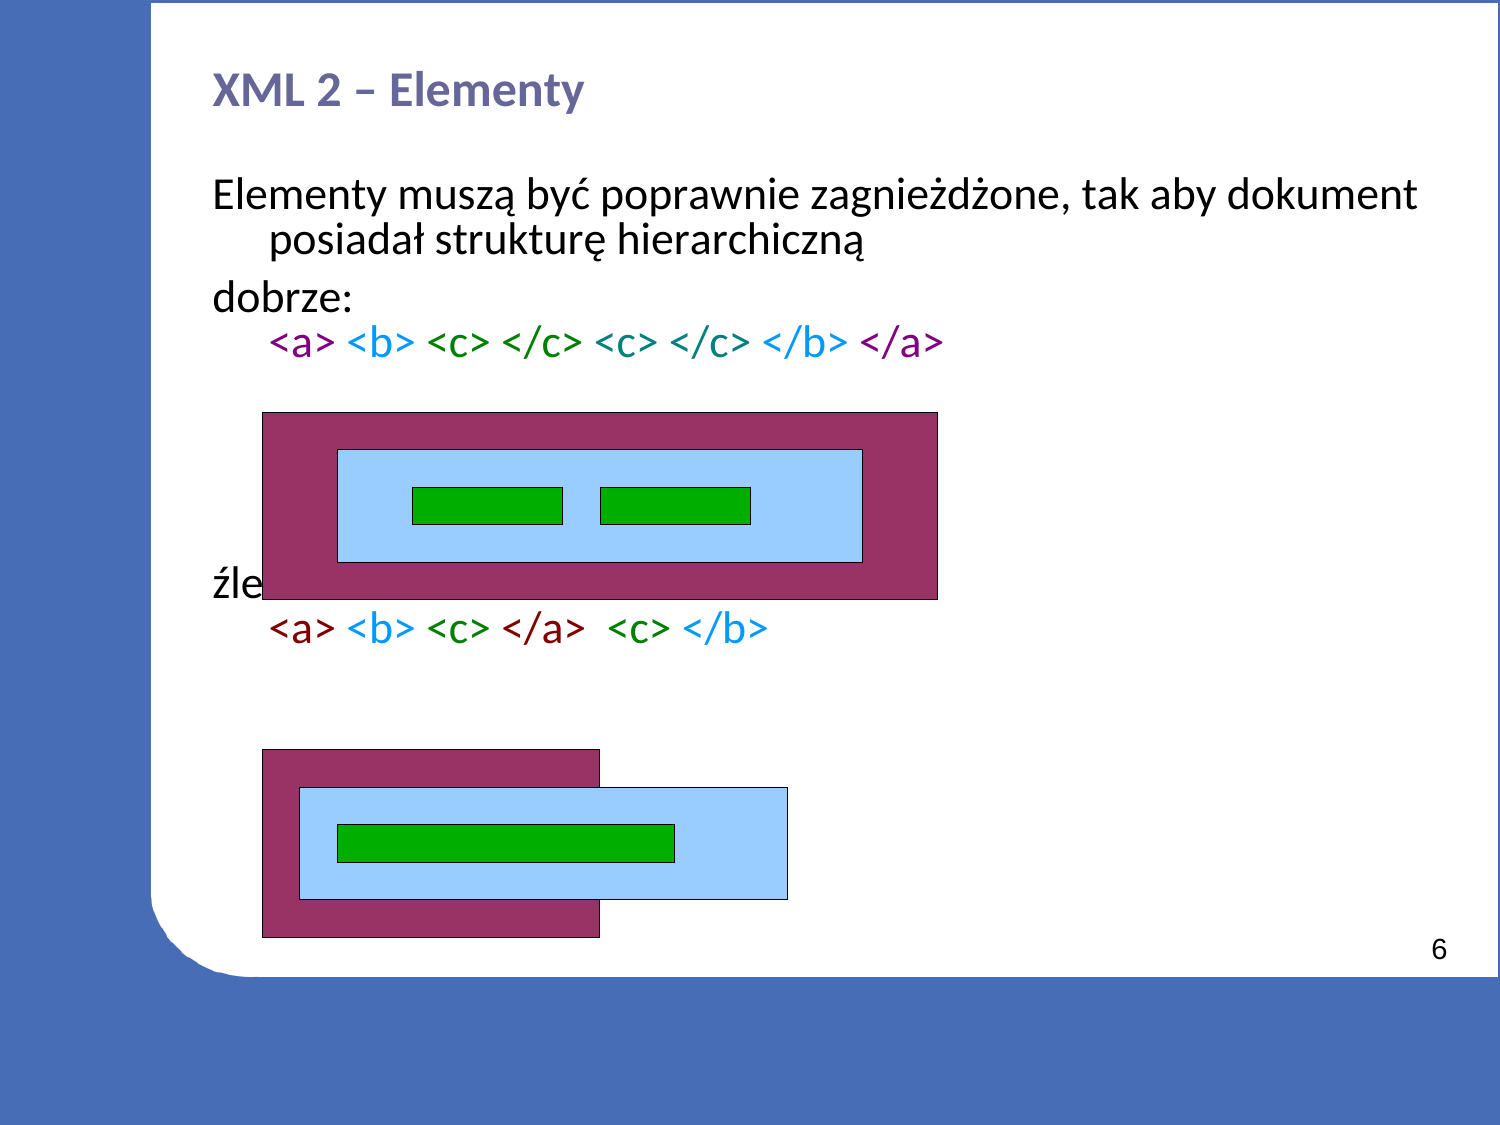

# XML 2 – Elementy
Elementy muszą być poprawnie zagnieżdżone, tak aby dokument posiadał strukturę hierarchiczną
dobrze:
<a> <b> <c> </c> <c> </c> </b> </a>
źle:
<a> <b> <c> </a> <c> </b>
6